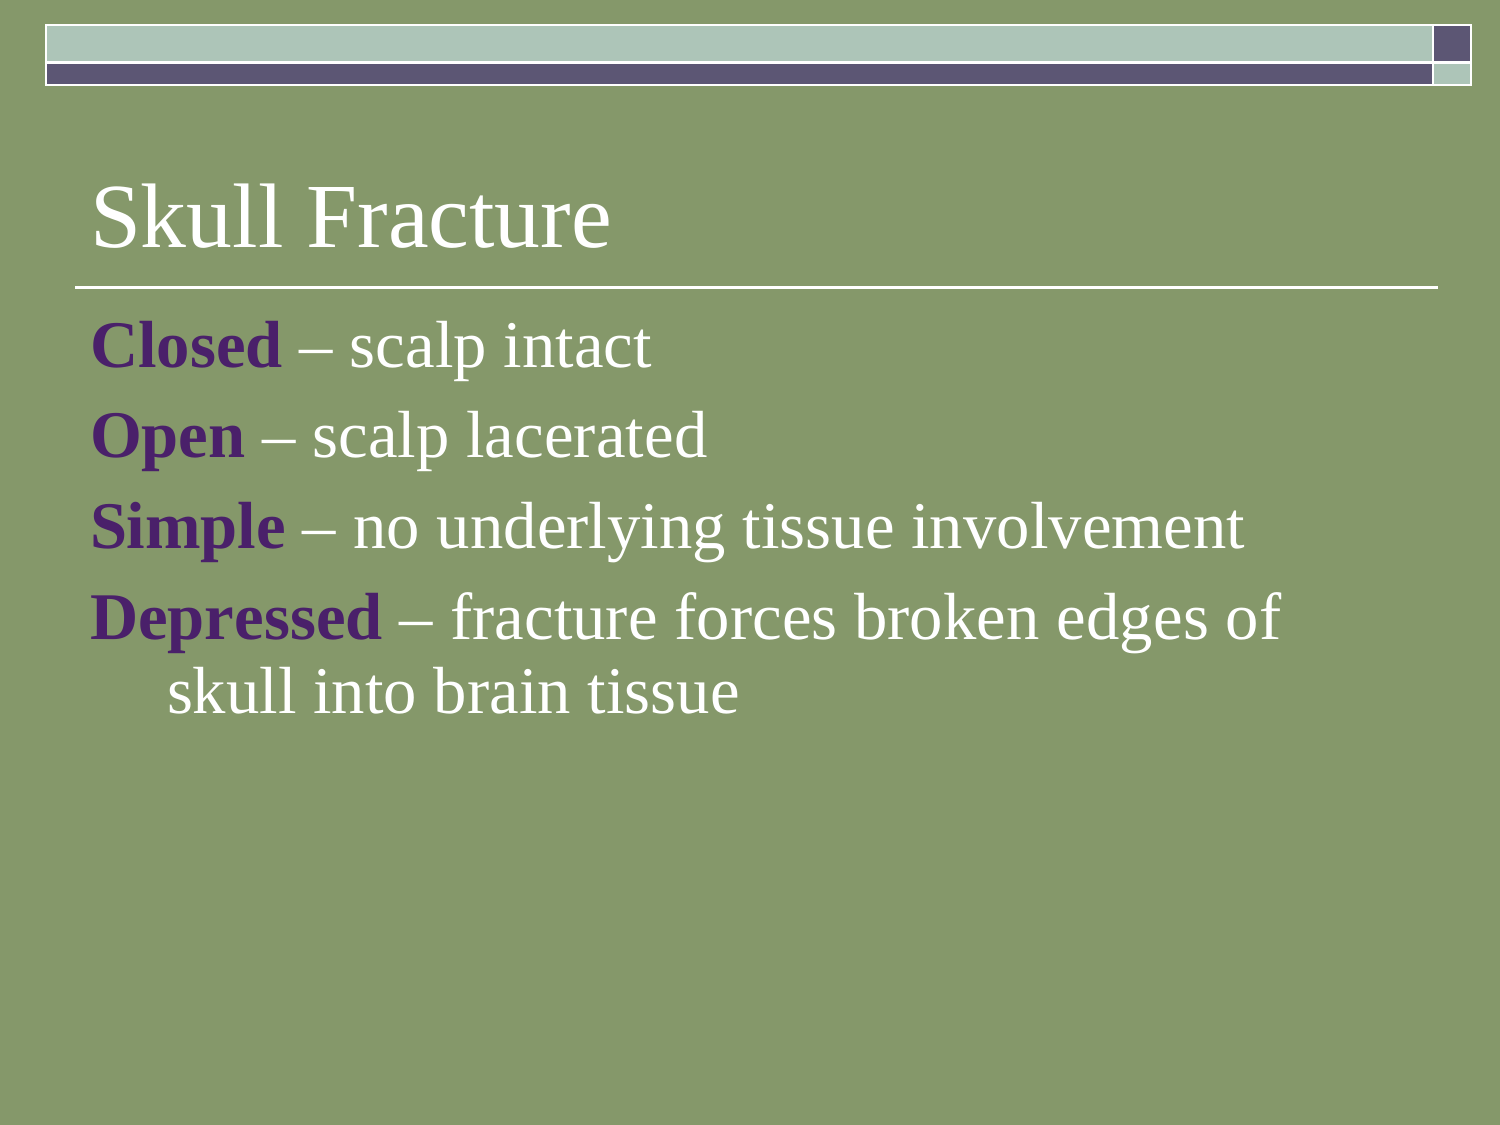

# Skull Fracture
Closed – scalp intact
Open – scalp lacerated
Simple – no underlying tissue involvement
Depressed – fracture forces broken edges of skull into brain tissue